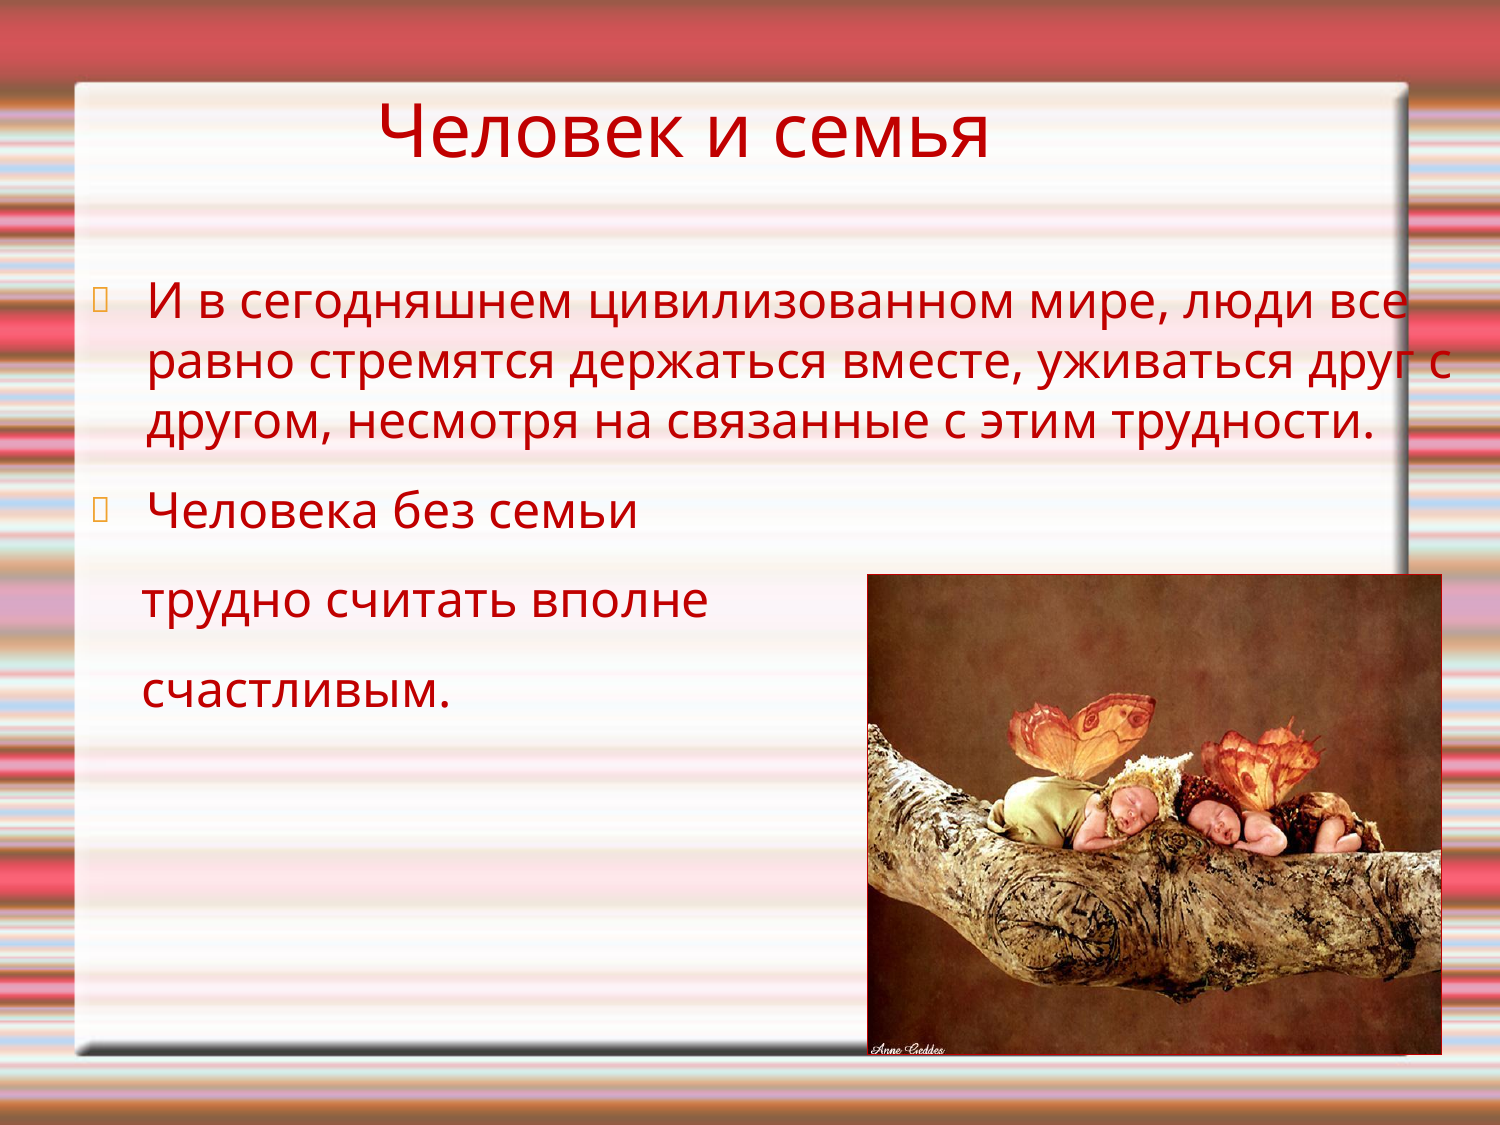

# Человек и семья
И в сегодняшнем цивилизованном мире, люди все равно стремятся держаться вместе, уживаться друг с другом, несмотря на связанные с этим трудности.
Человека без семьи
 трудно считать вполне
 счастливым.